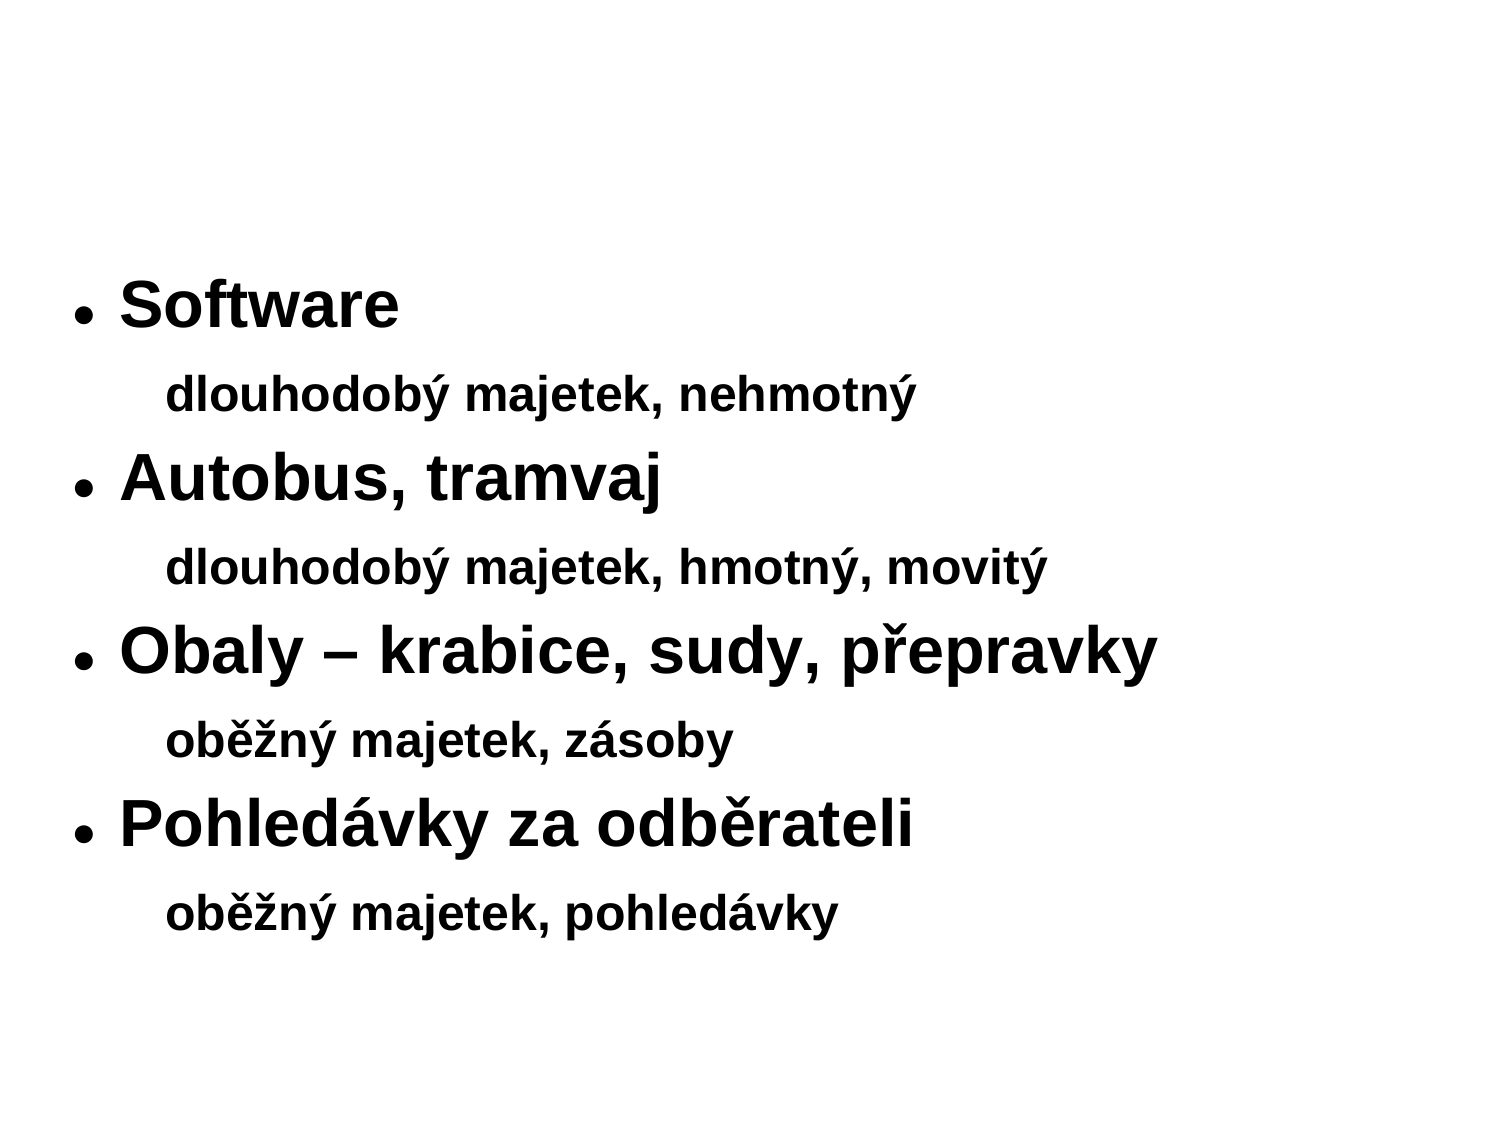

# ● Software
	 	dlouhodobý majetek, nehmotný
	● Autobus, tramvaj
	 	dlouhodobý majetek, hmotný, movitý
	● Obaly – krabice, sudy, přepravky
	 	oběžný majetek, zásoby
	● Pohledávky za odběrateli
	 	oběžný majetek, pohledávky